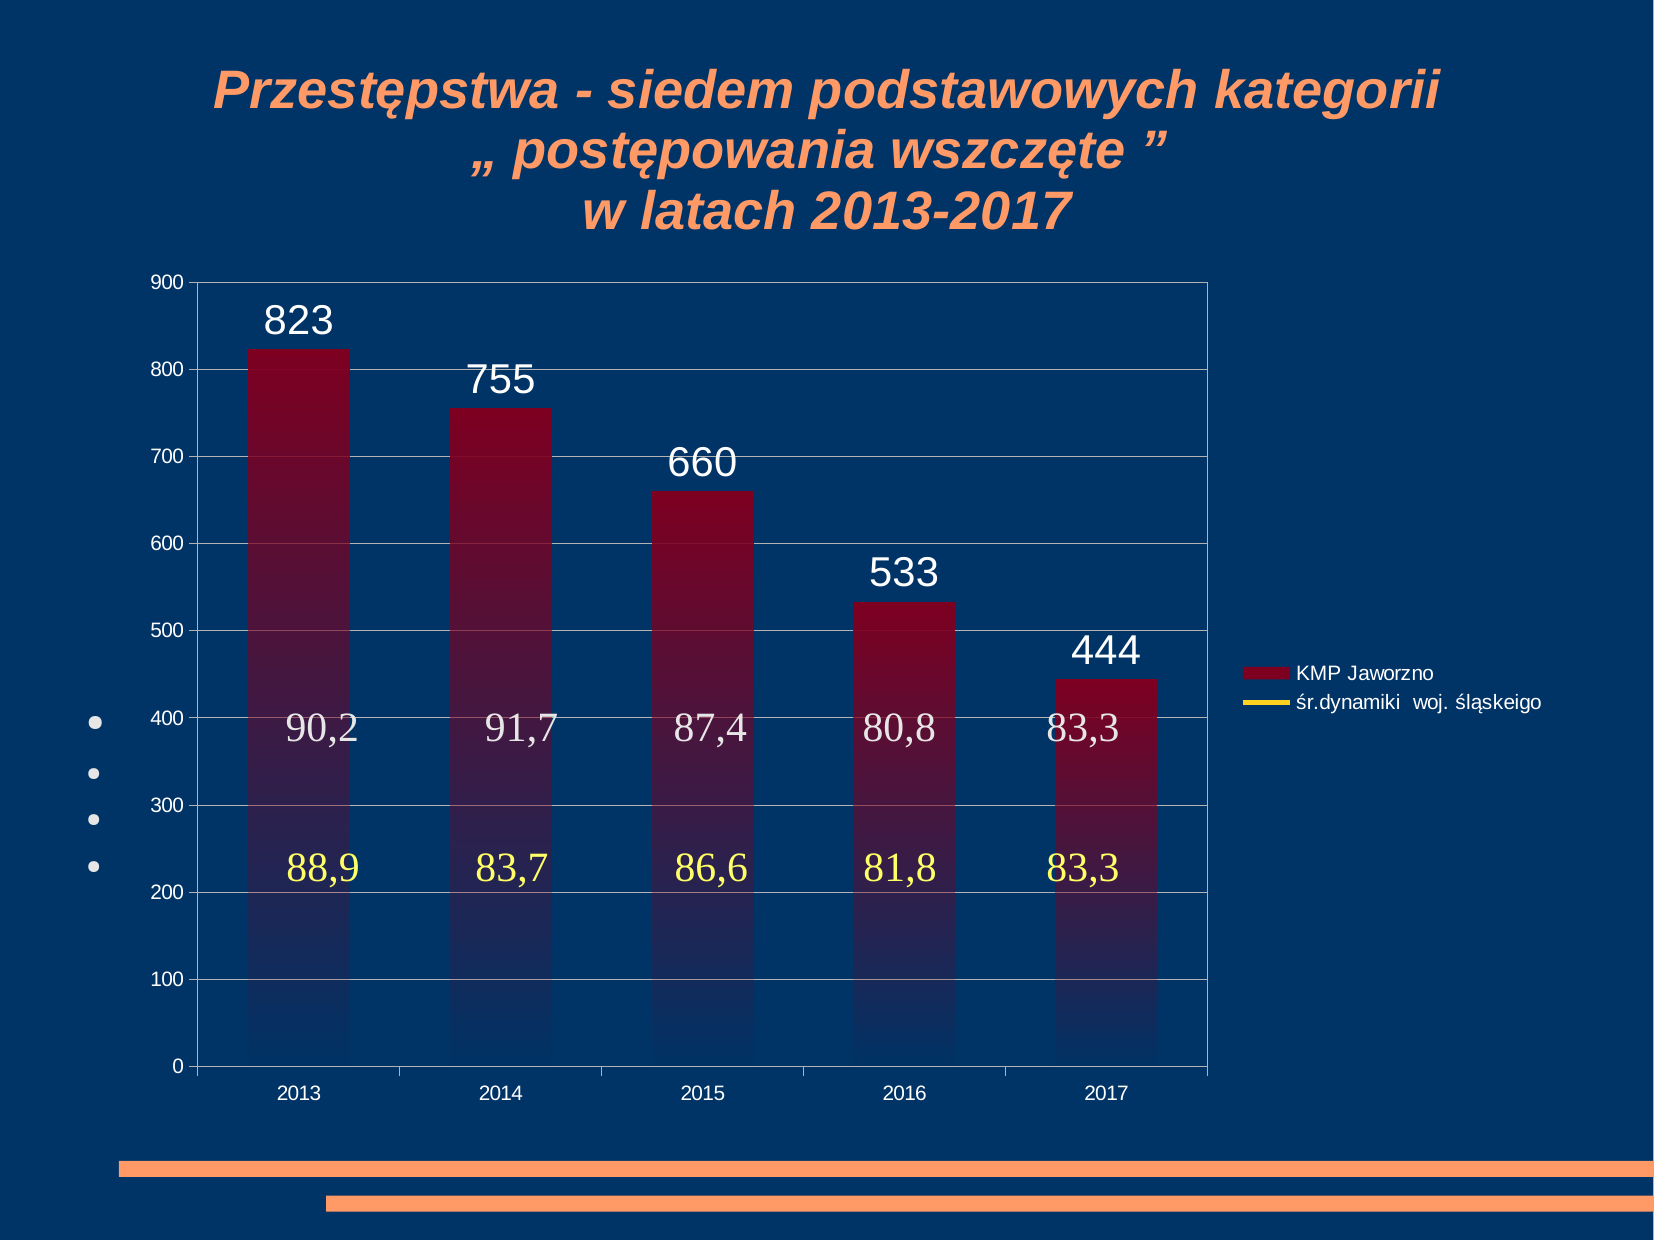

# Przestępstwa - siedem podstawowych kategorii „ postępowania wszczęte ” w latach 2013-2017
### Chart
| Category | KMP Jaworzno | śr.dynamiki woj. śląskeigo |
|---|---|---|
| 2013 | 823.0 | None |
| 2014 | 755.0 | None |
| 2015 | 660.0 | None |
| 2016 | 533.0 | None |
| 2017 | 444.0 | None | 90,2 91,7 87,4 80,8		 83,3
 88,9 83,7 86,6 81,8		 83,3